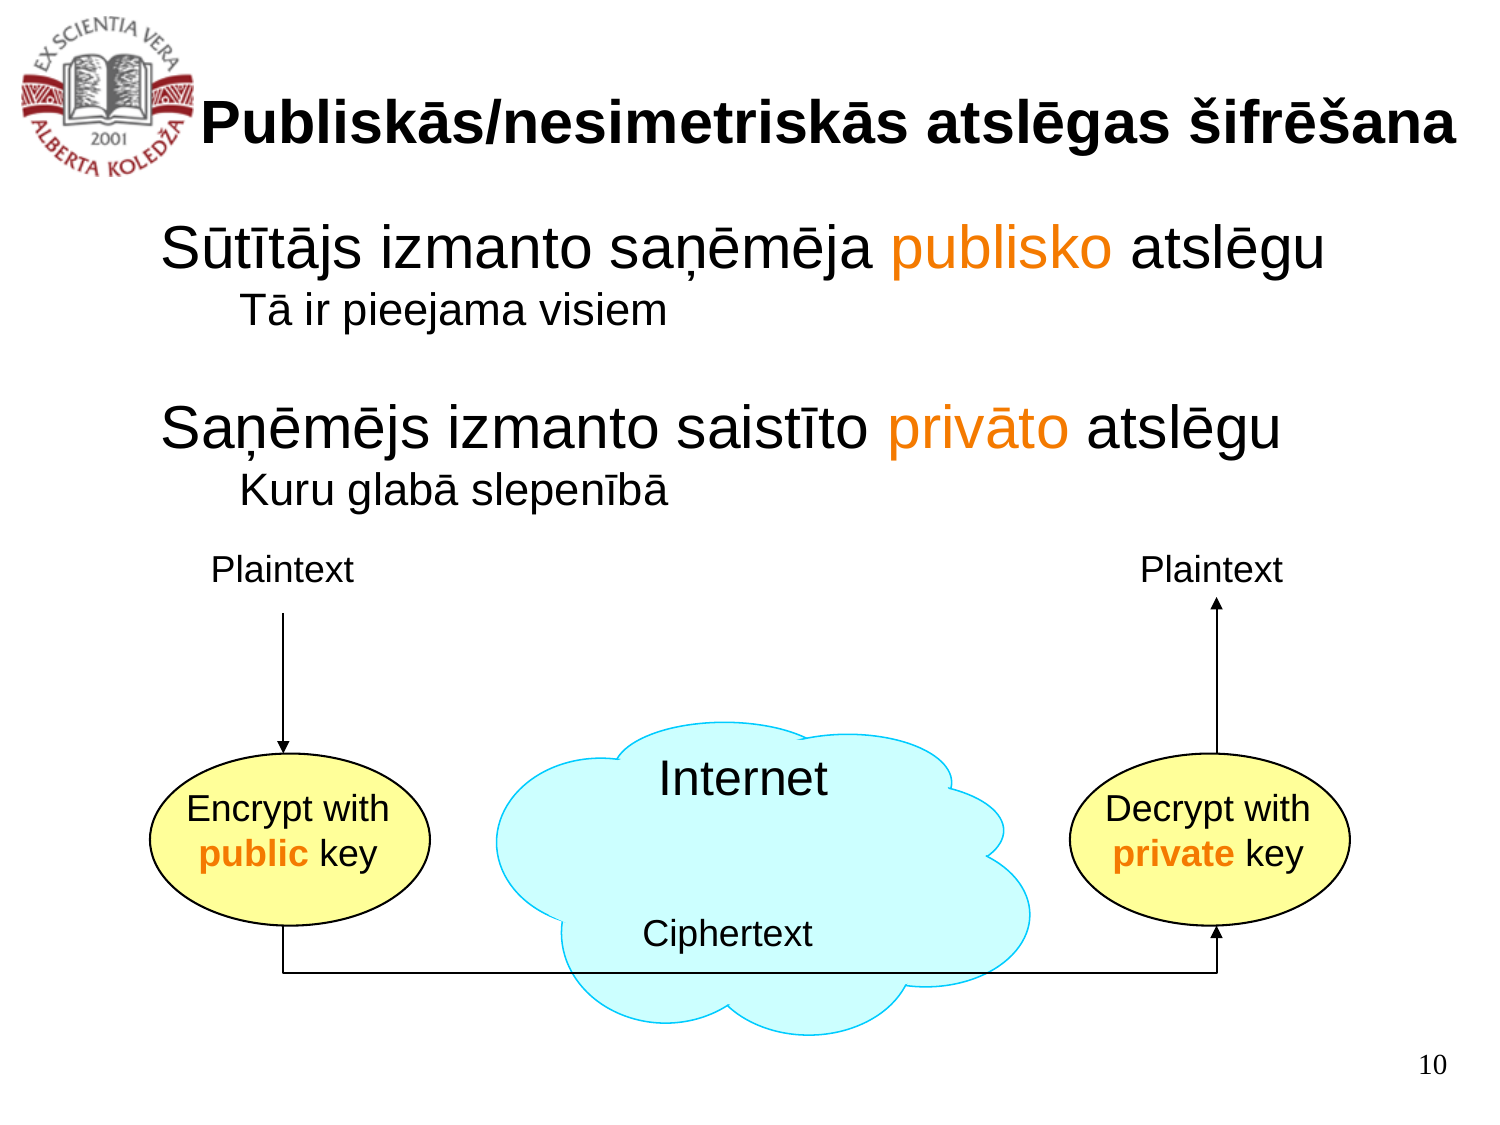

# Publiskās/nesimetriskās atslēgas šifrēšana
Sūtītājs izmanto saņēmēja publisko atslēgu
Tā ir pieejama visiem
Saņēmējs izmanto saistīto privāto atslēgu
Kuru glabā slepenībā
Plaintext
Plaintext
Internet
Encrypt with
public key
Decrypt with
private key
Ciphertext